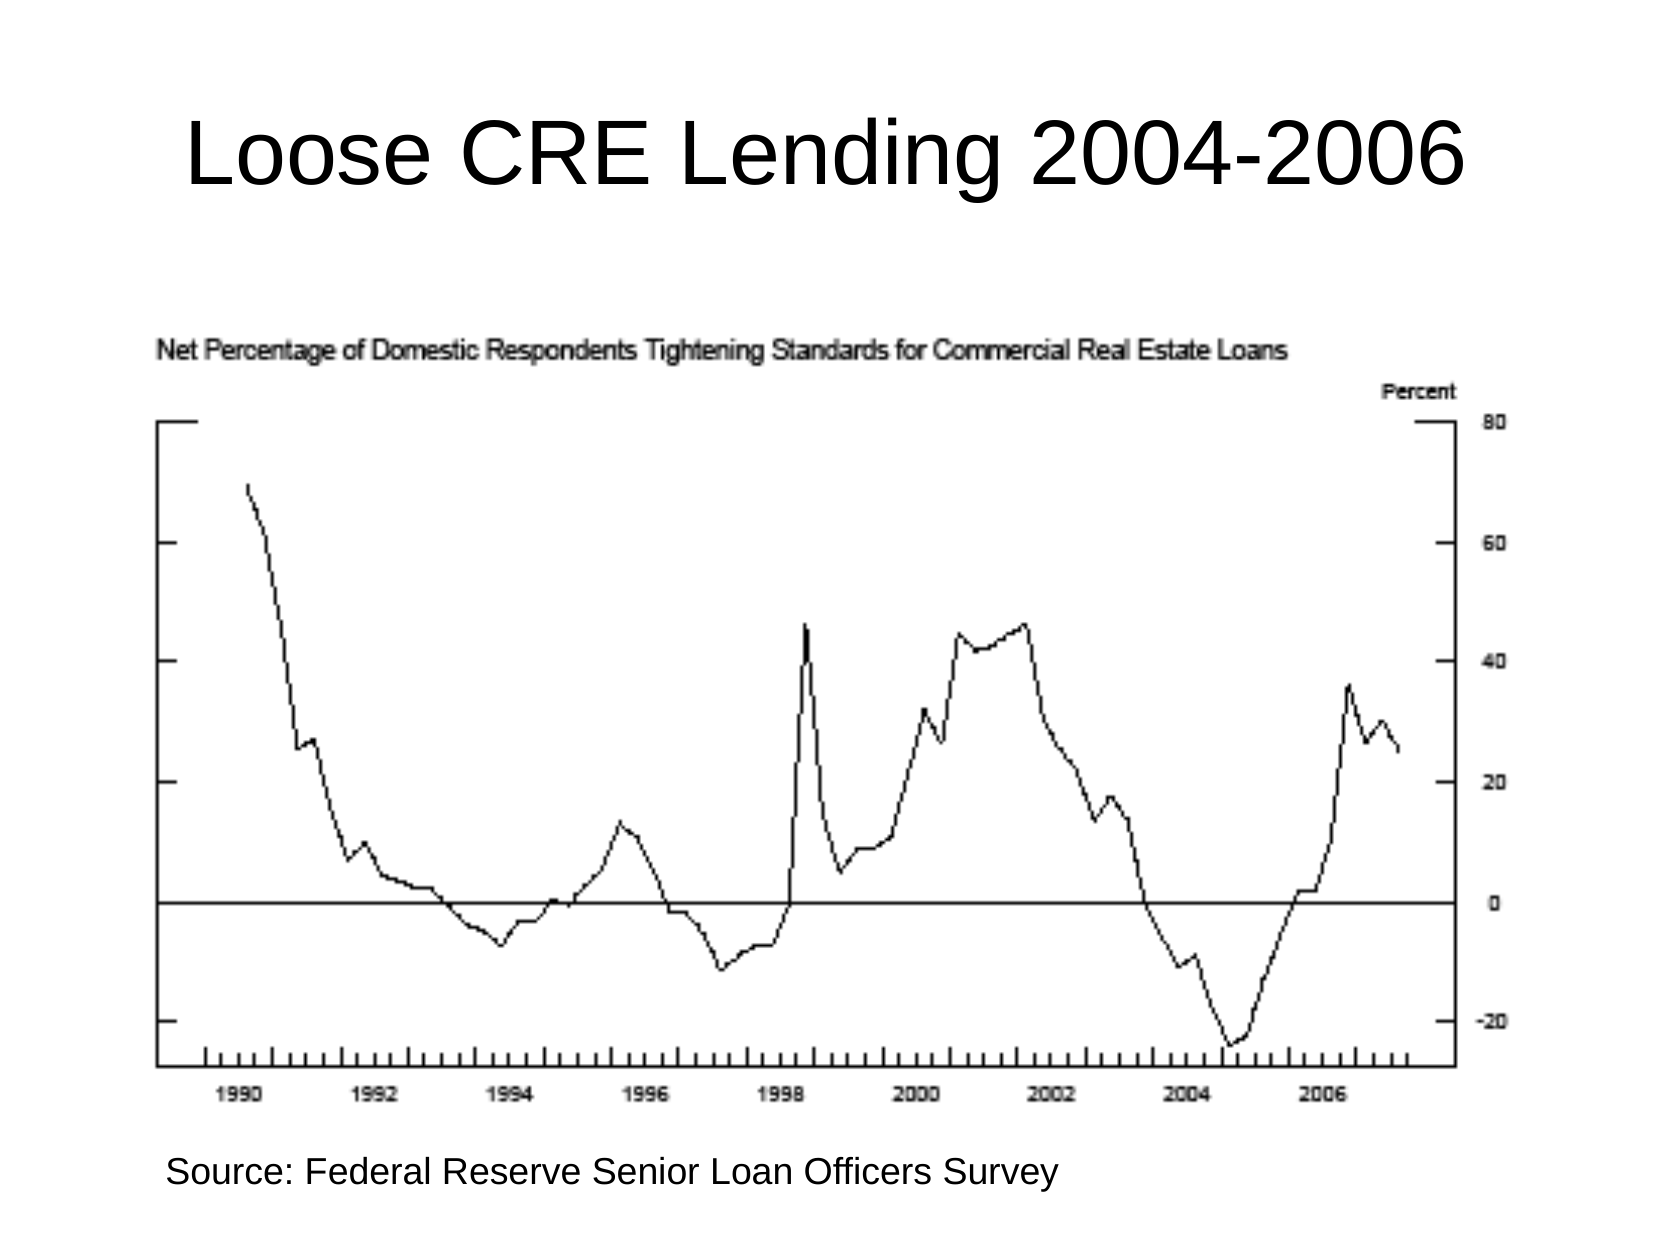

# Loose CRE Lending 2004-2006
Source: Federal Reserve Senior Loan Officers Survey